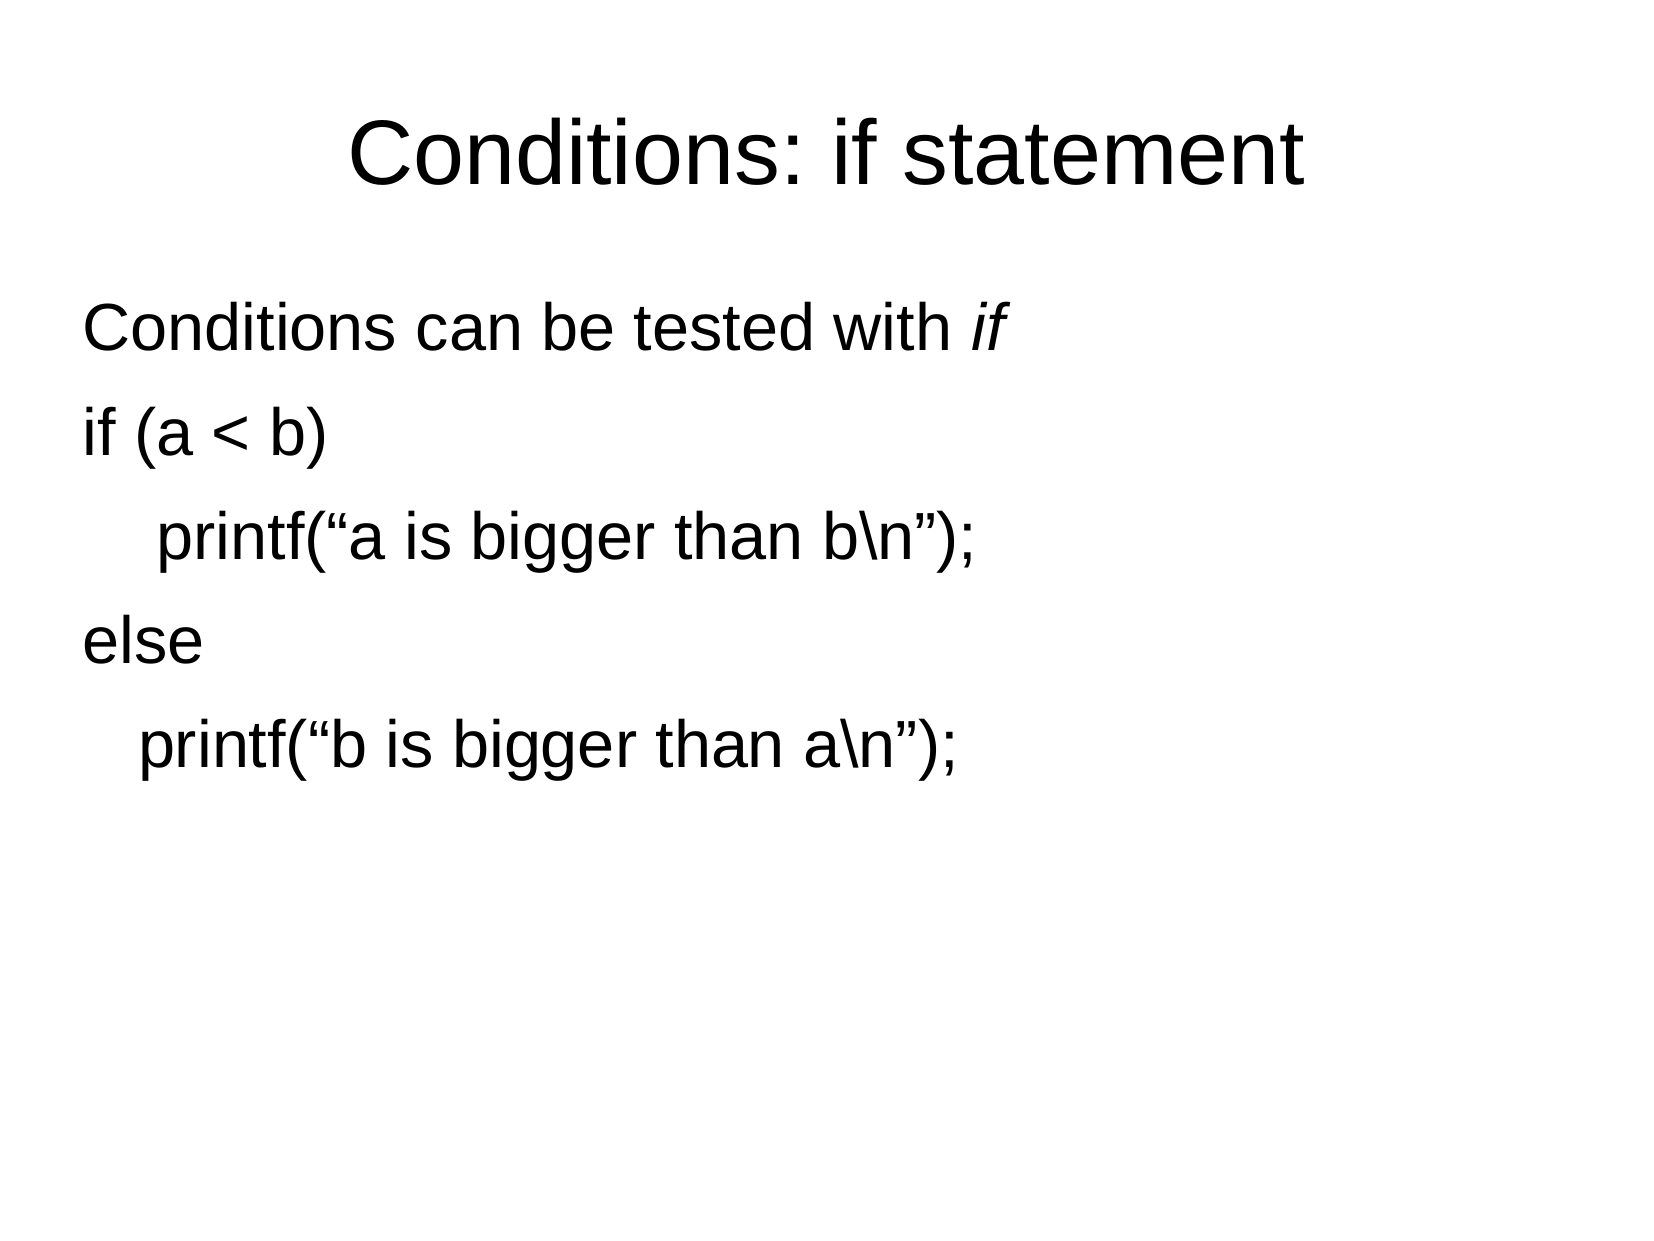

# Conditions: if statement
Conditions can be tested with if
if (a < b)
 printf(“a is bigger than b\n”);
else
 printf(“b is bigger than a\n”);